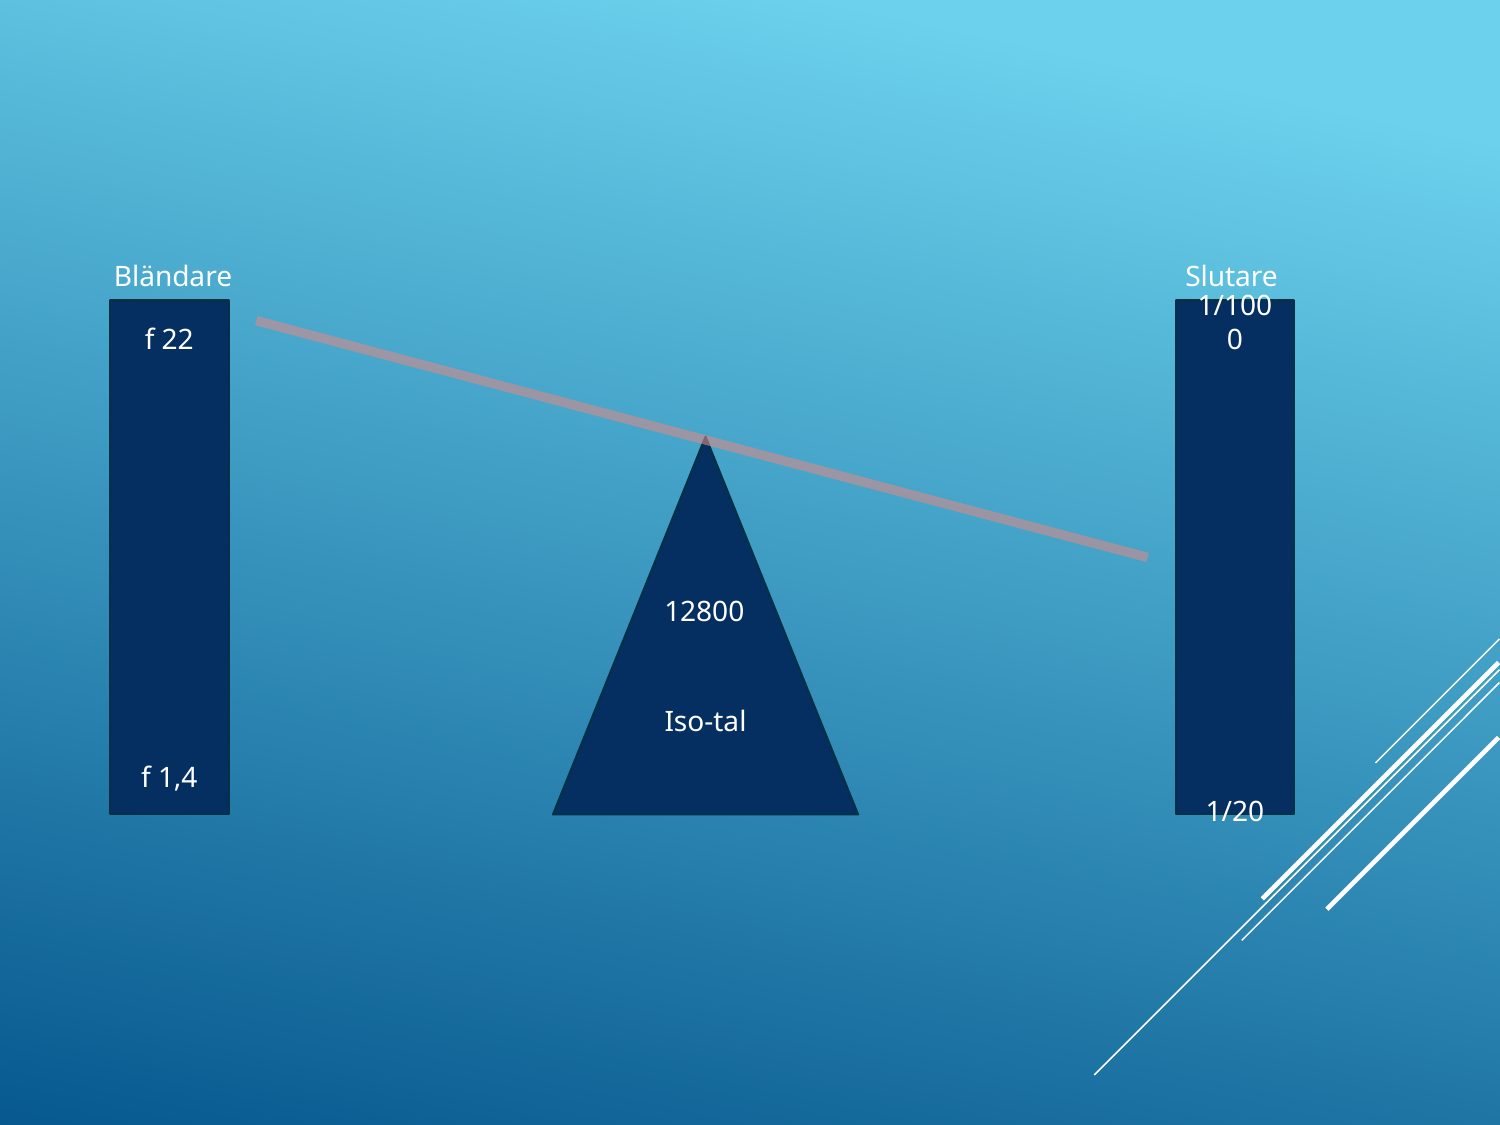

Bländare
Slutare
f 22
f 1,4
1/1000
1/20
Iso-tal
12800